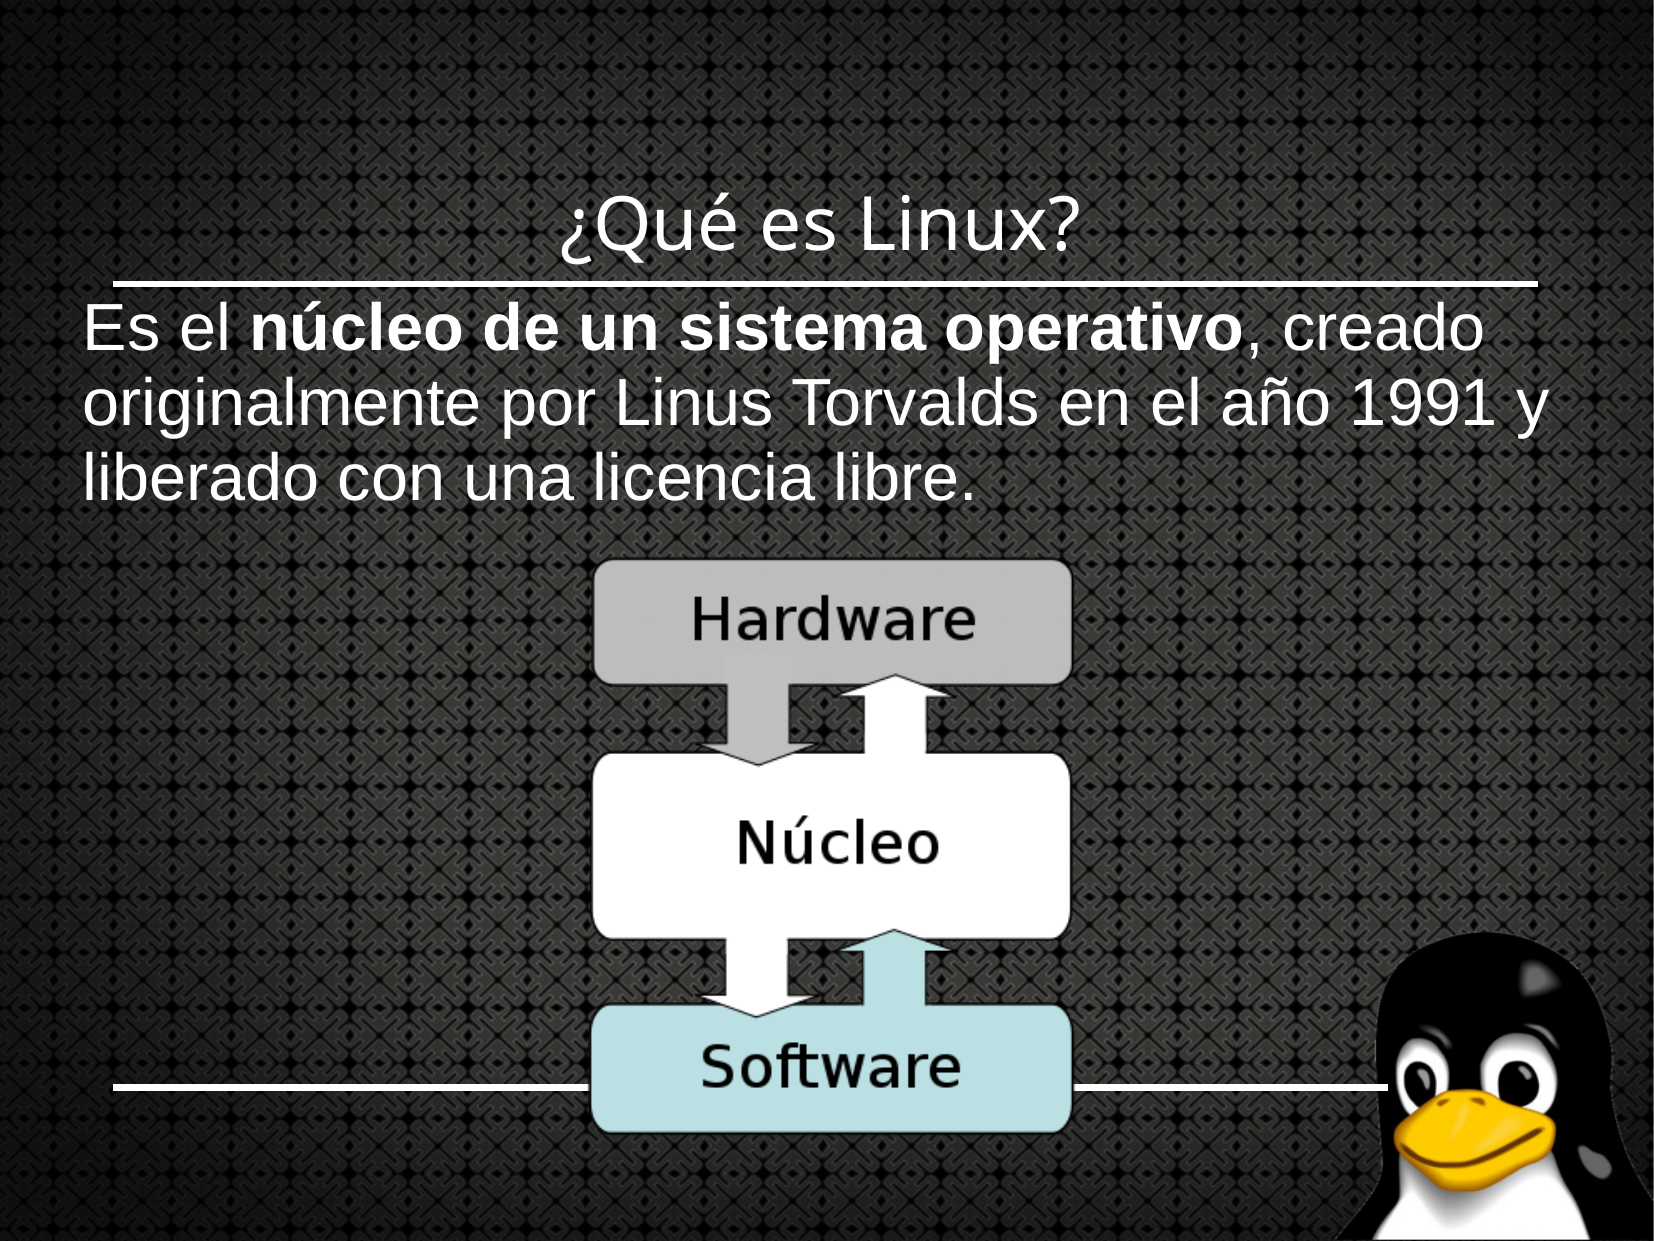

# ¿Qué es Linux?
Es el núcleo de un sistema operativo, creado originalmente por Linus Torvalds en el año 1991 y liberado con una licencia libre.